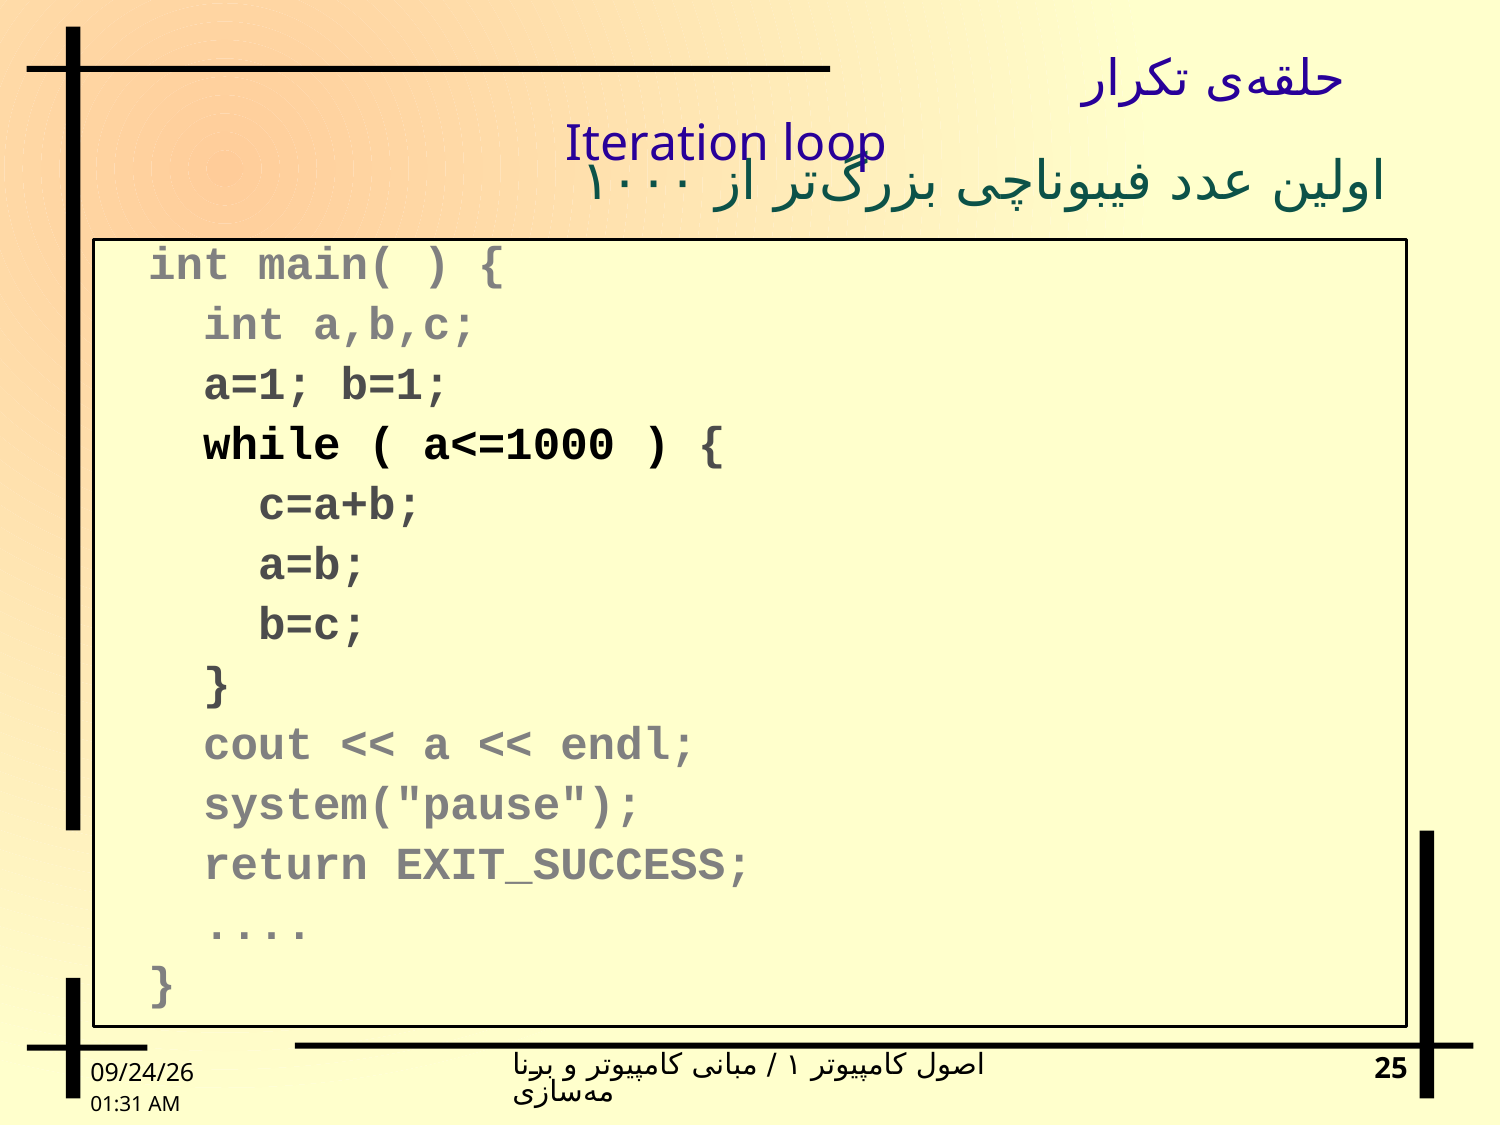

حلقه‌ی تکرار Iteration loop
اولین عدد فیبوناچی بزرگ‌تر از ۱۰۰۰
# int main( ) {
 int a,b,c;
 a=1; b=1;
 while ( a<=1000 ) {
 c=a+b;
 a=b;
 b=c;
 }
 cout << a << endl;
 system("pause");
 return EXIT_SUCCESS;
 ....
}
اصول کامپیوتر ۱ / مبانی کامپیوتر و برنامه‌سازی
25